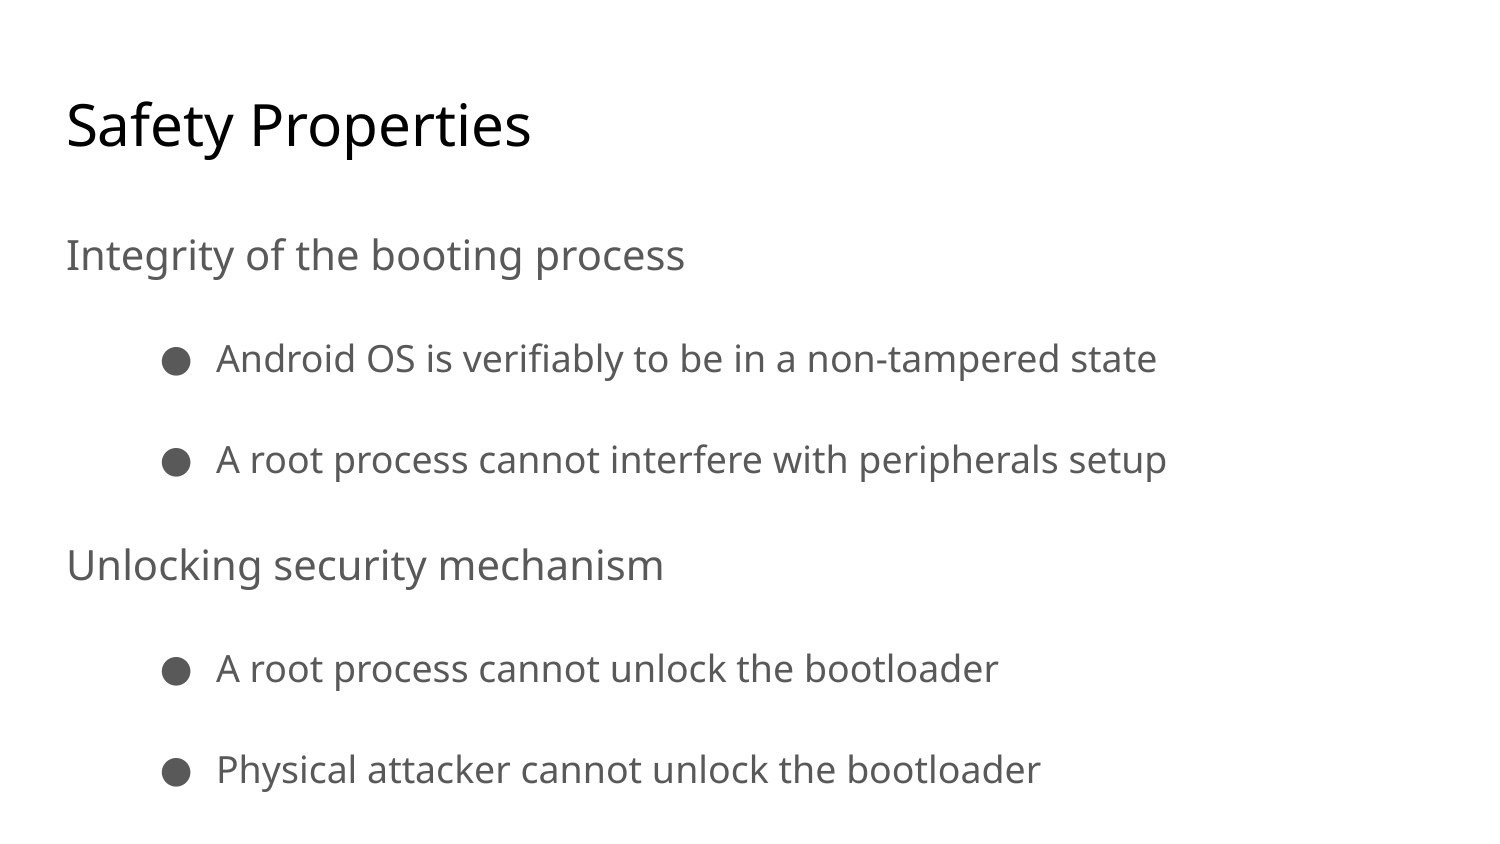

# Safety Properties
Integrity of the booting process
Android OS is verifiably to be in a non-tampered state
A root process cannot interfere with peripherals setup
Unlocking security mechanism
A root process cannot unlock the bootloader
Physical attacker cannot unlock the bootloader